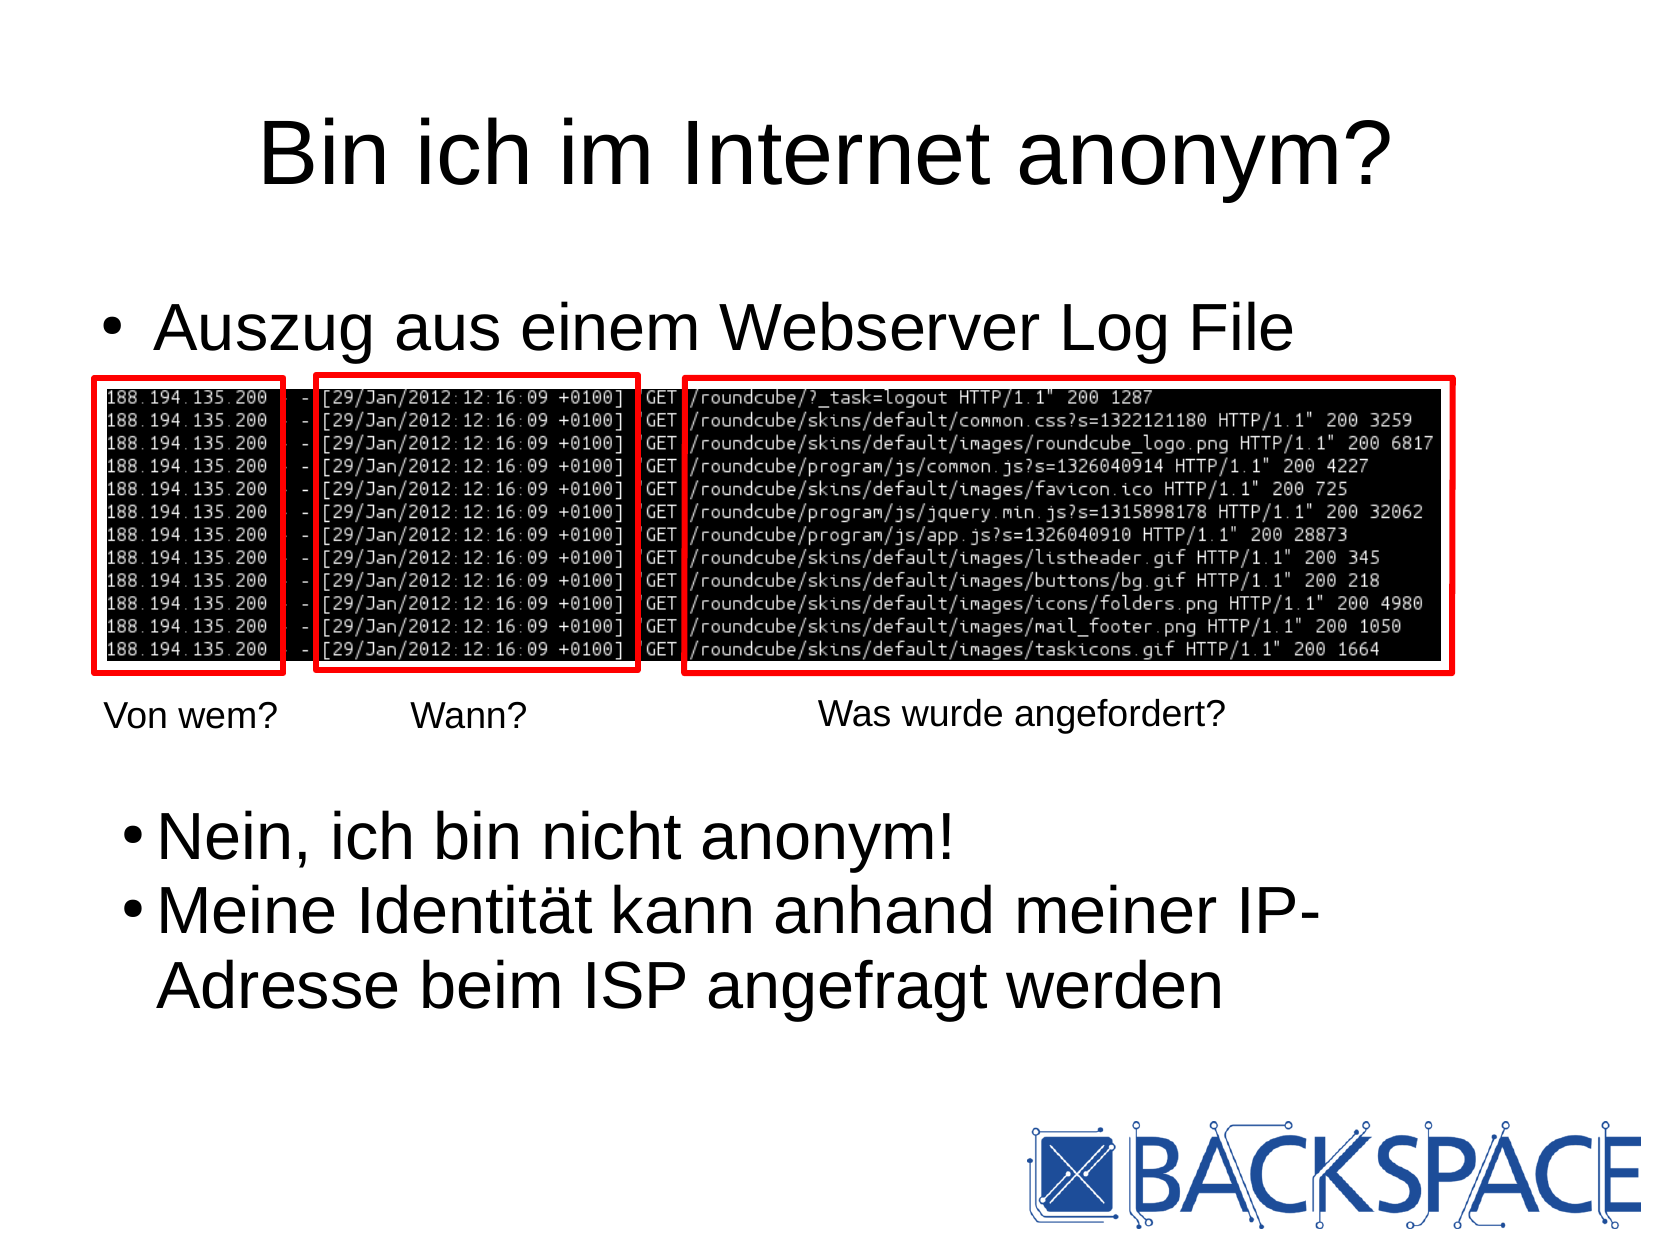

# Bin ich im Internet anonym?
Auszug aus einem Webserver Log File
Was wurde angefordert?
Von wem?
Wann?
Nein, ich bin nicht anonym!
Meine Identität kann anhand meiner IP-Adresse beim ISP angefragt werden